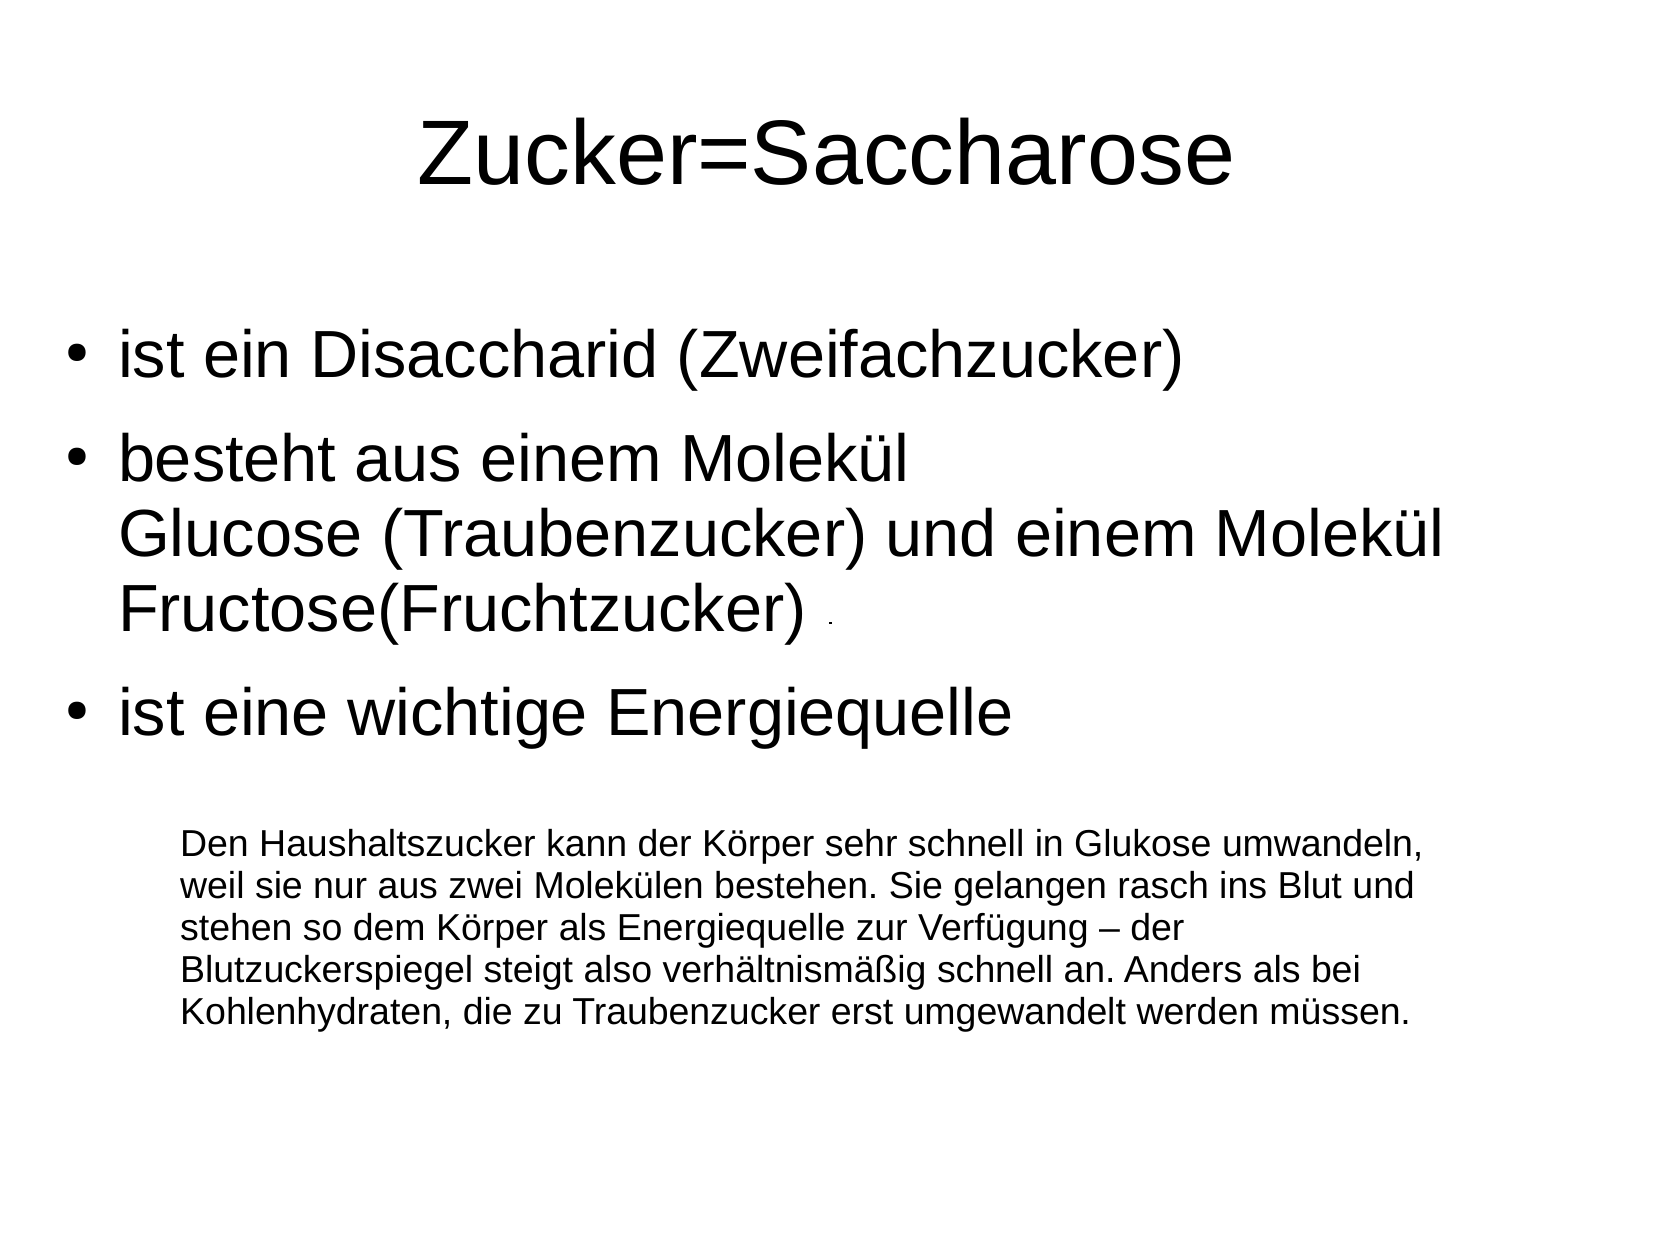

# Zucker=Saccharose
ist ein Disaccharid (Zweifachzucker)
besteht aus einem Molekül
Glucose (Traubenzucker) und einem Molekül Fructose(Fruchtzucker)
ist eine wichtige Energiequelle
Den Haushaltszucker kann der Körper sehr schnell in Glukose umwandeln, weil sie nur aus zwei Molekülen bestehen. Sie gelangen rasch ins Blut und stehen so dem Körper als Energiequelle zur Verfügung – der Blutzuckerspiegel steigt also verhältnismäßig schnell an. Anders als bei Kohlenhydraten, die zu Traubenzucker erst umgewandelt werden müssen.